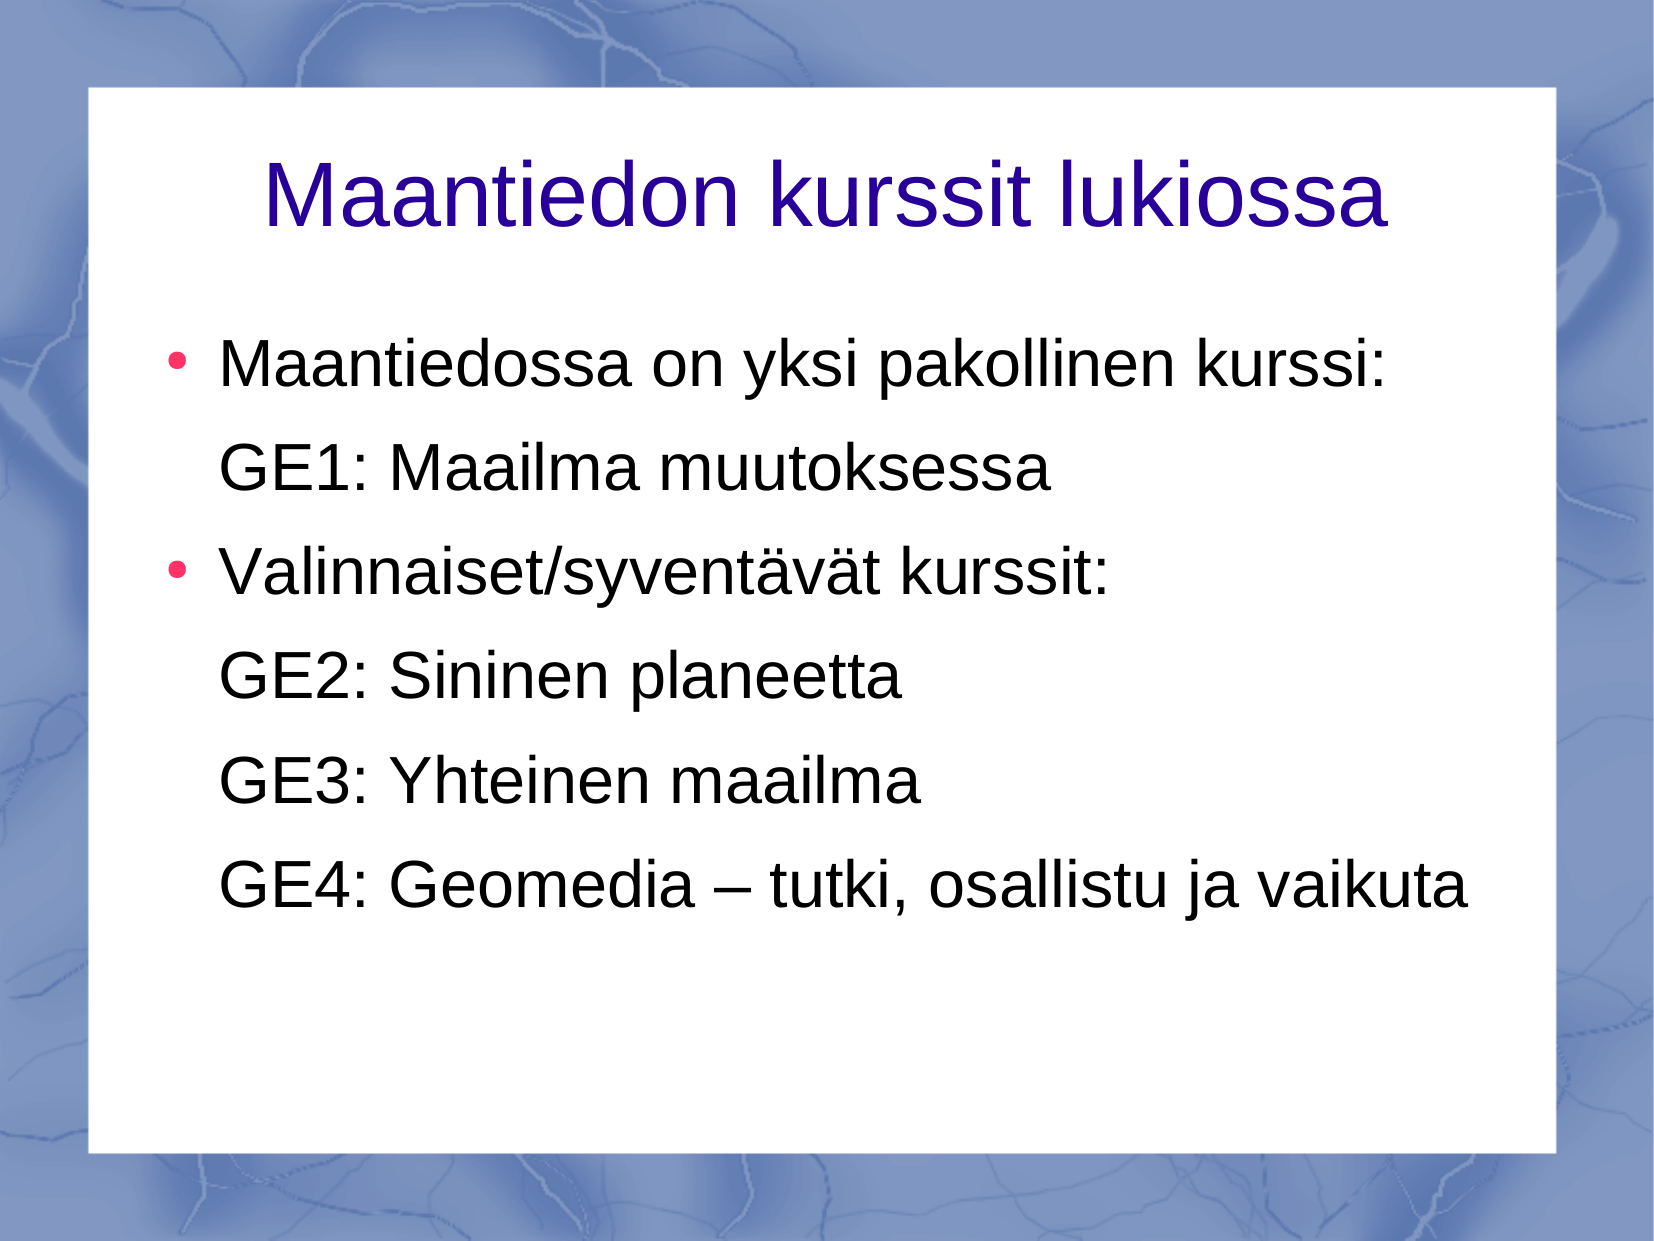

# Maantiedon kurssit lukiossa
Maantiedossa on yksi pakollinen kurssi:
GE1: Maailma muutoksessa
Valinnaiset/syventävät kurssit:
GE2: Sininen planeetta
GE3: Yhteinen maailma
GE4: Geomedia – tutki, osallistu ja vaikuta